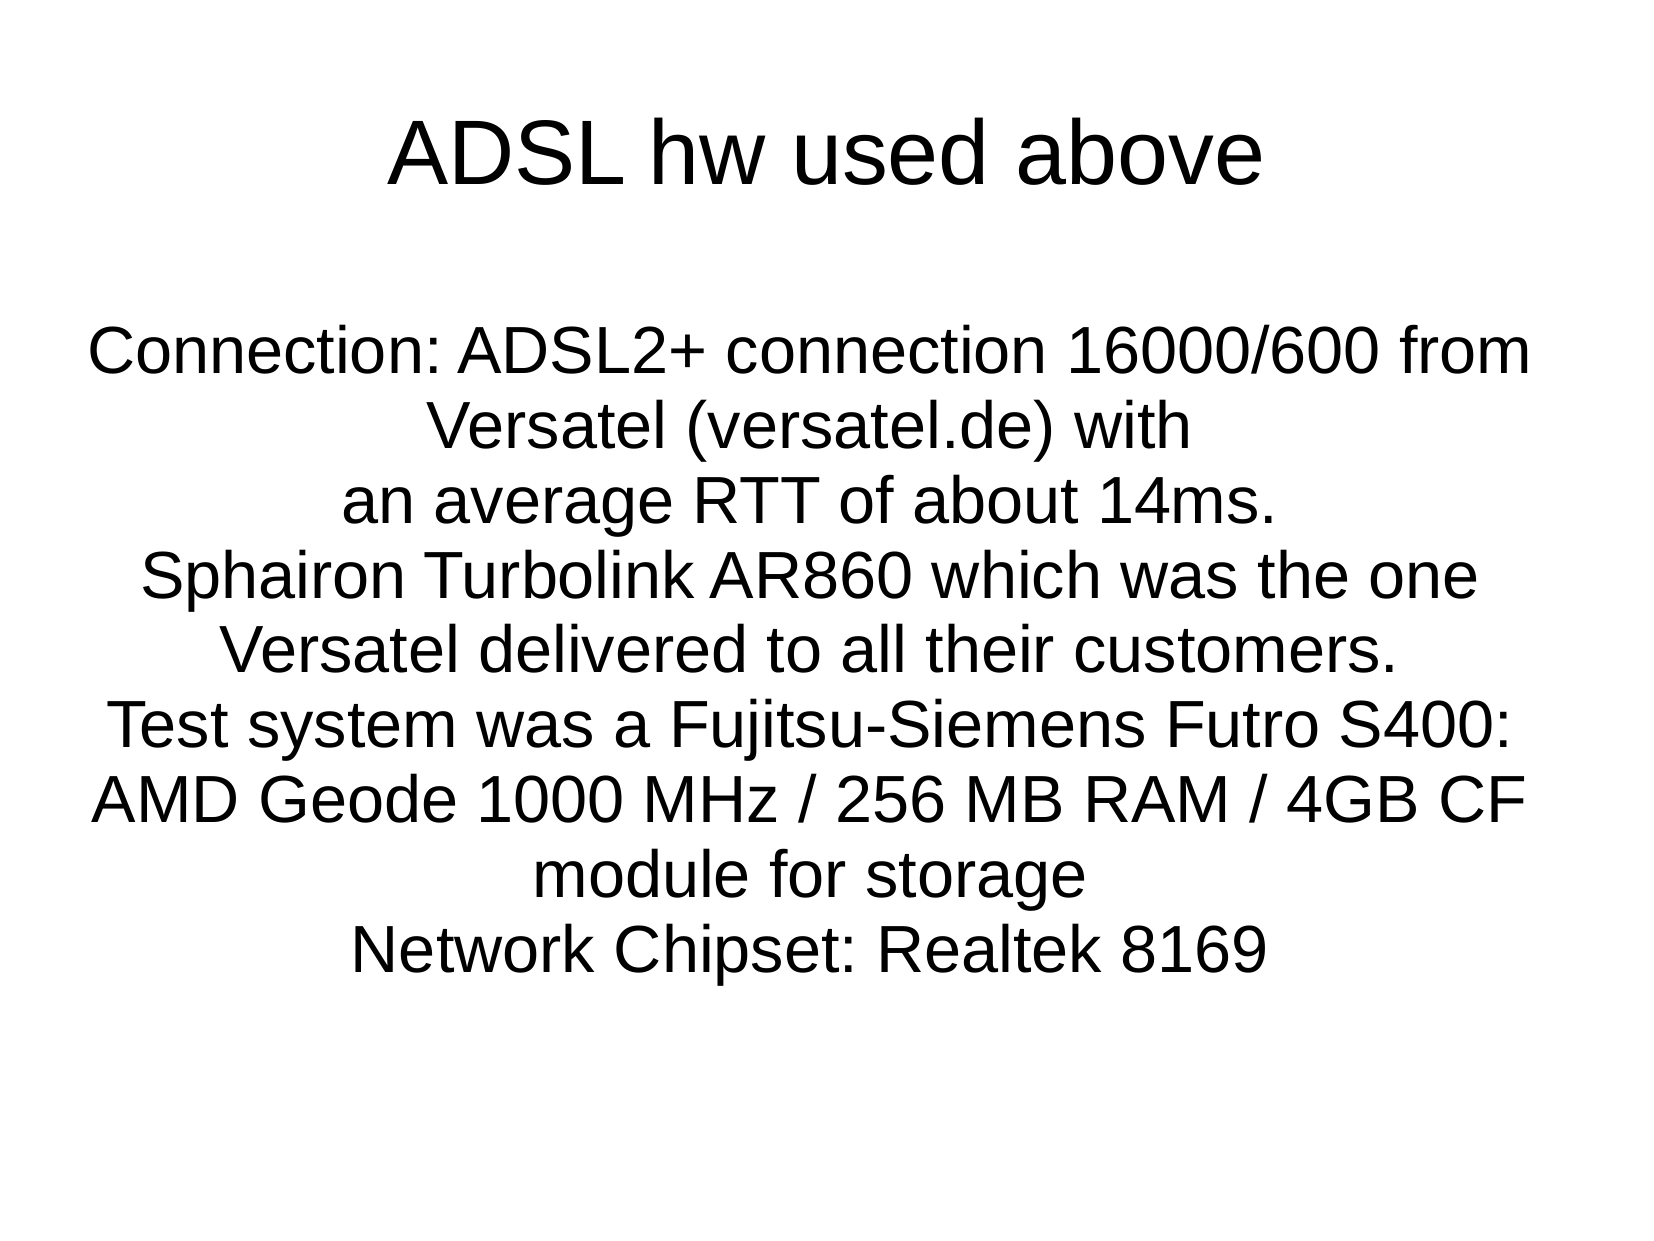

# ADSL hw used above
Connection: ADSL2+ connection 16000/600 from Versatel (versatel.de) with
an average RTT of about 14ms.
Sphairon Turbolink AR860 which was the one
Versatel delivered to all their customers.
Test system was a Fujitsu-Siemens Futro S400:
AMD Geode 1000 MHz / 256 MB RAM / 4GB CF module for storage
Network Chipset: Realtek 8169